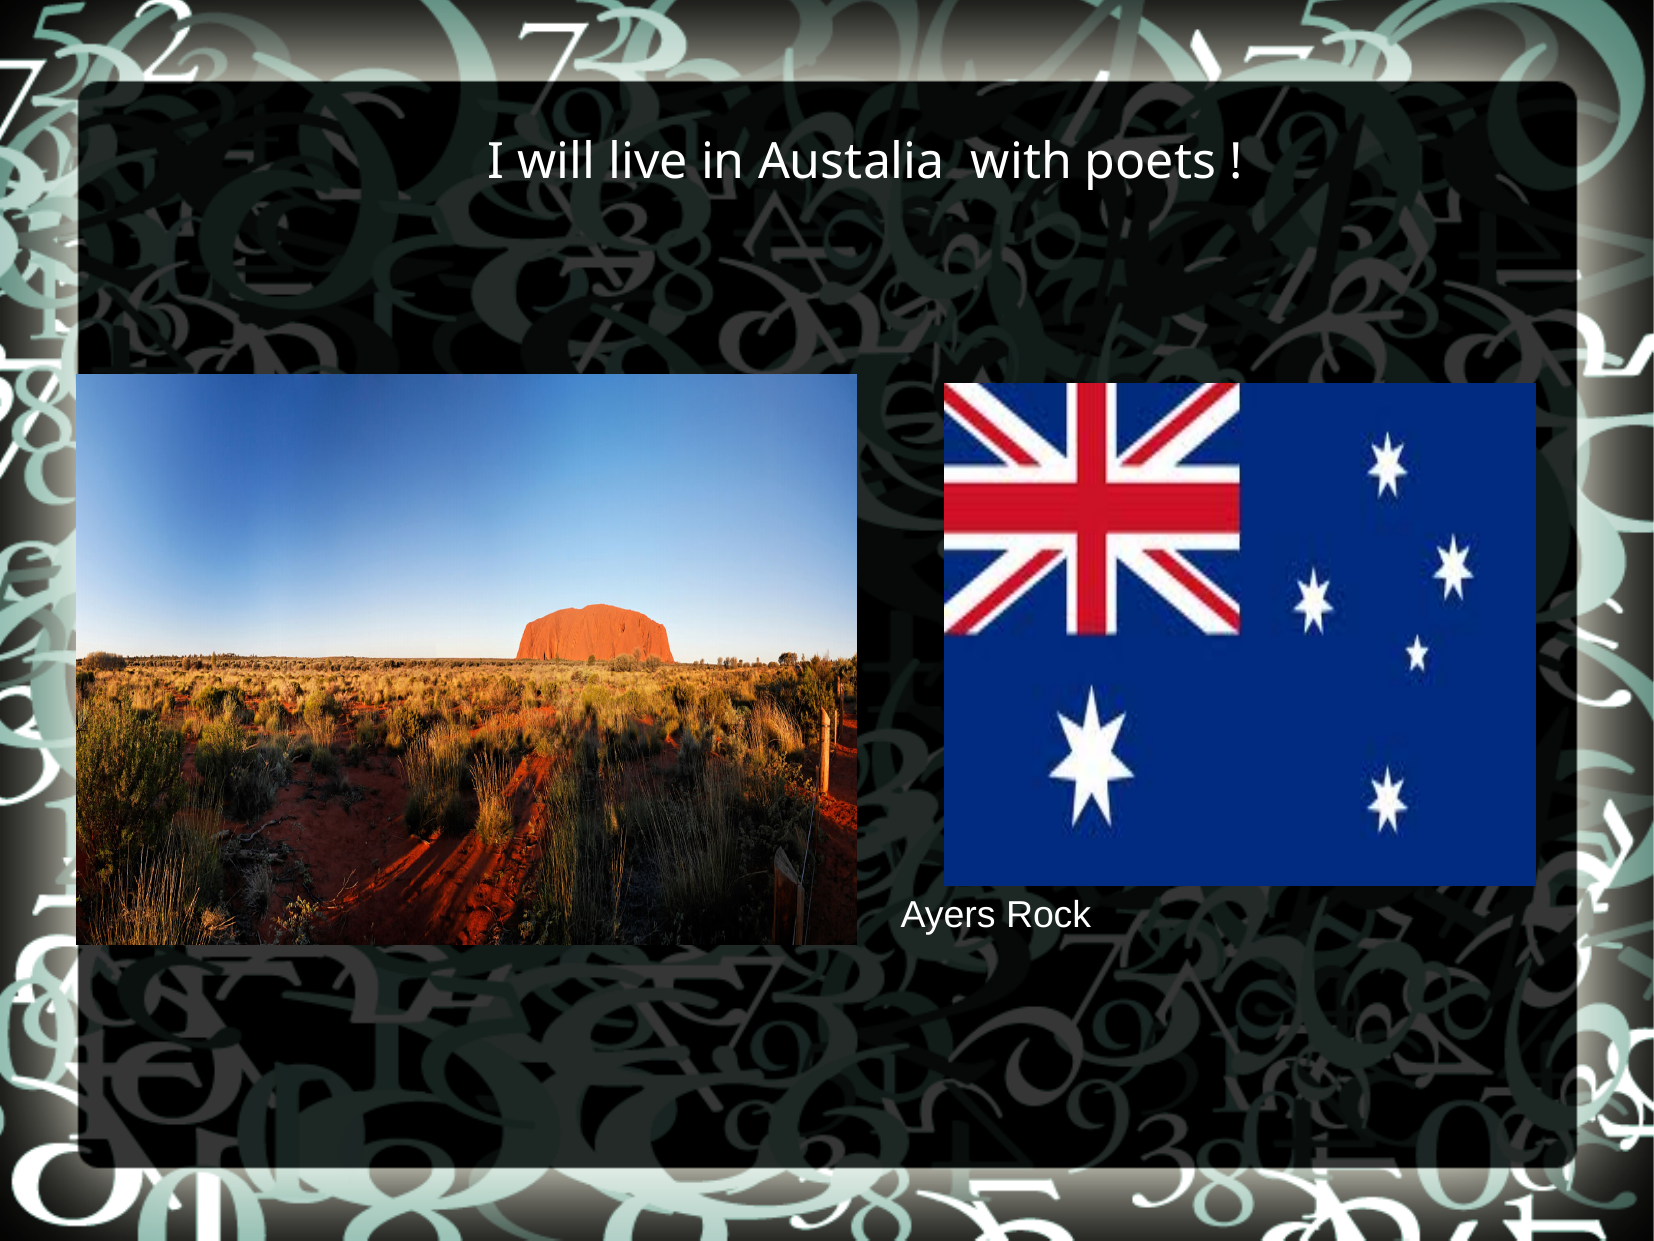

I will live in Austalia with poets !
Ayers Rock